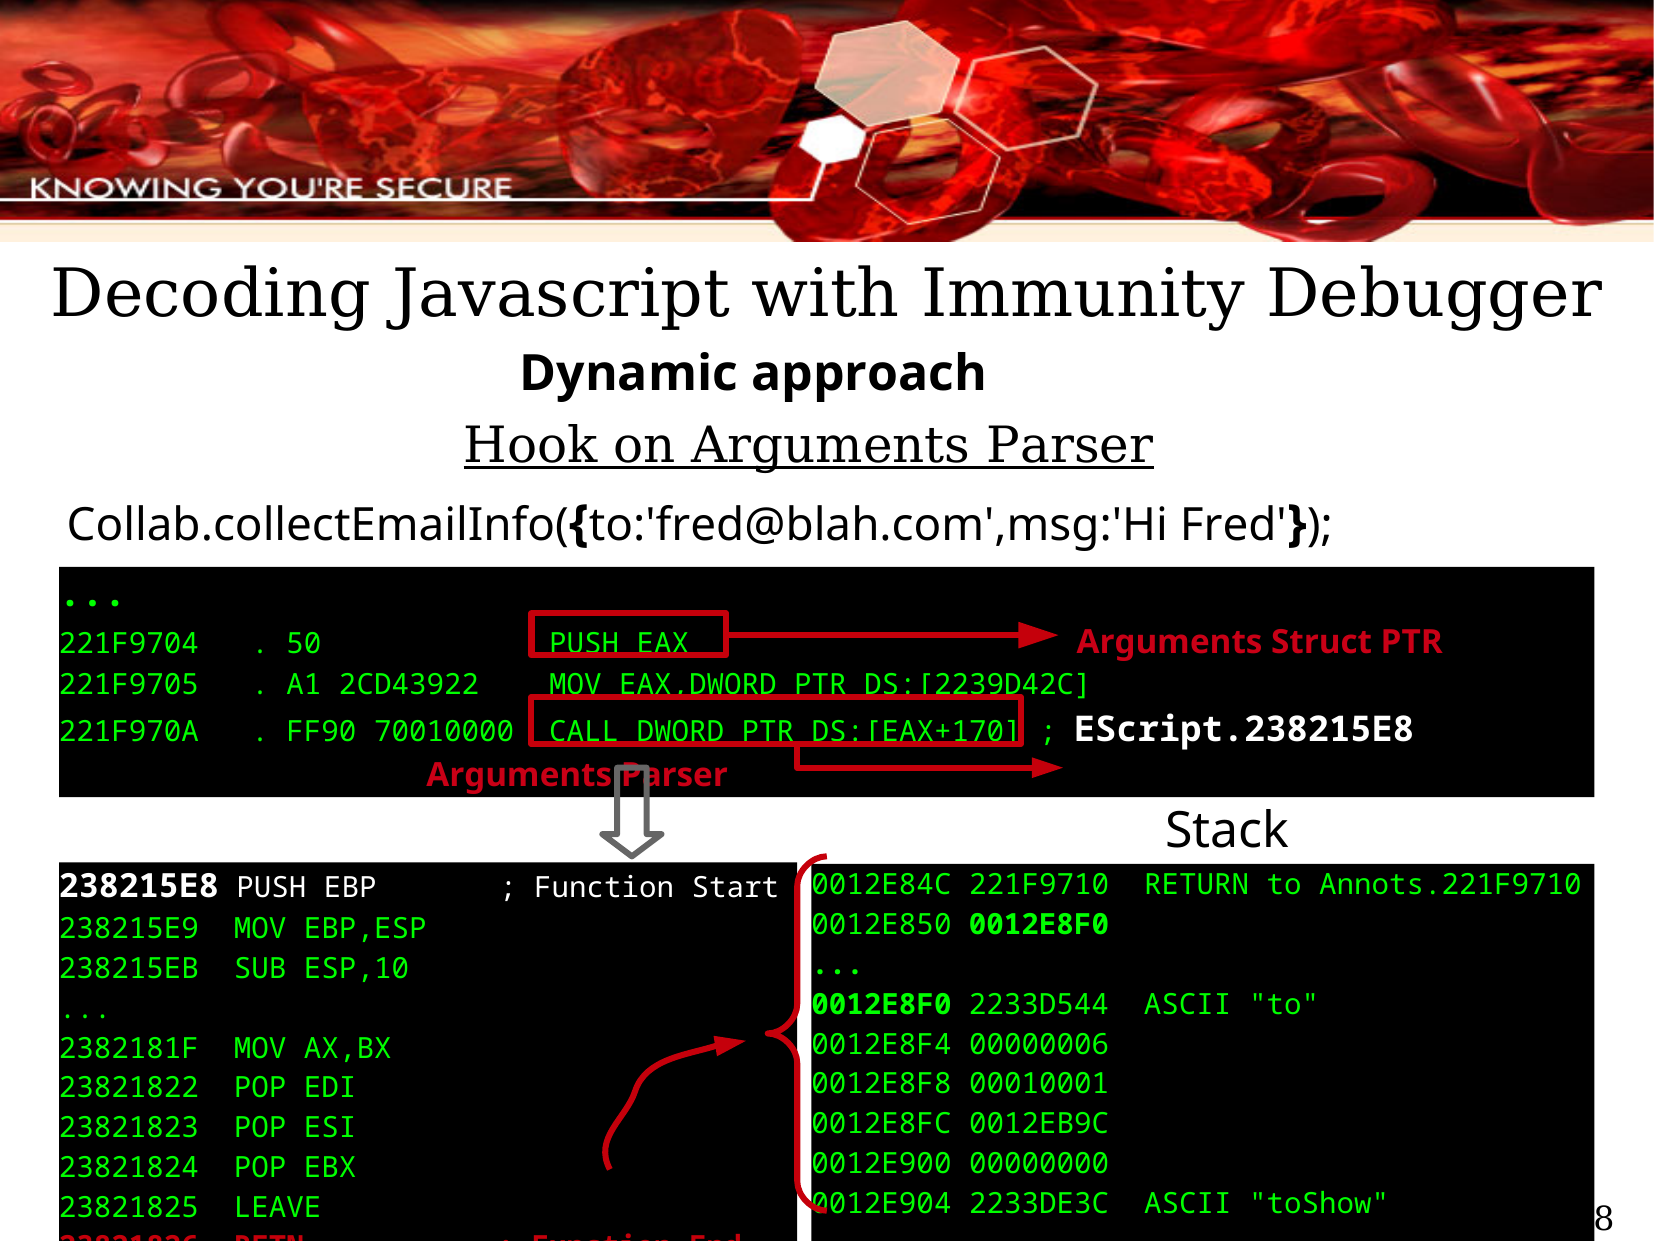

# Decoding Javascript with Immunity Debugger
Dynamic approach
Hook on Arguments Parser
Collab.collectEmailInfo({to:'fred@blah.com',msg:'Hi Fred'});
...
221F9704 . 50 PUSH EAX			 Arguments Struct PTR
221F9705 . A1 2CD43922 MOV EAX,DWORD PTR DS:[2239D42C]
221F970A . FF90 70010000 CALL DWORD PTR DS:[EAX+170] ; EScript.238215E8
 Arguments Parser
Stack
238215E8 PUSH EBP ; Function Start
238215E9 MOV EBP,ESP
238215EB SUB ESP,10
...
2382181F MOV AX,BX
23821822 POP EDI
23821823 POP ESI
23821824 POP EBX
23821825 LEAVE
23821826 RETN ; Function End
0012E84C 221F9710 RETURN to Annots.221F9710
0012E850 0012E8F0
...
0012E8F0 2233D544 ASCII "to"
0012E8F4 00000006
0012E8F8 00010001
0012E8FC 0012EB9C
0012E900 00000000
0012E904 2233DE3C ASCII "toShow"
...